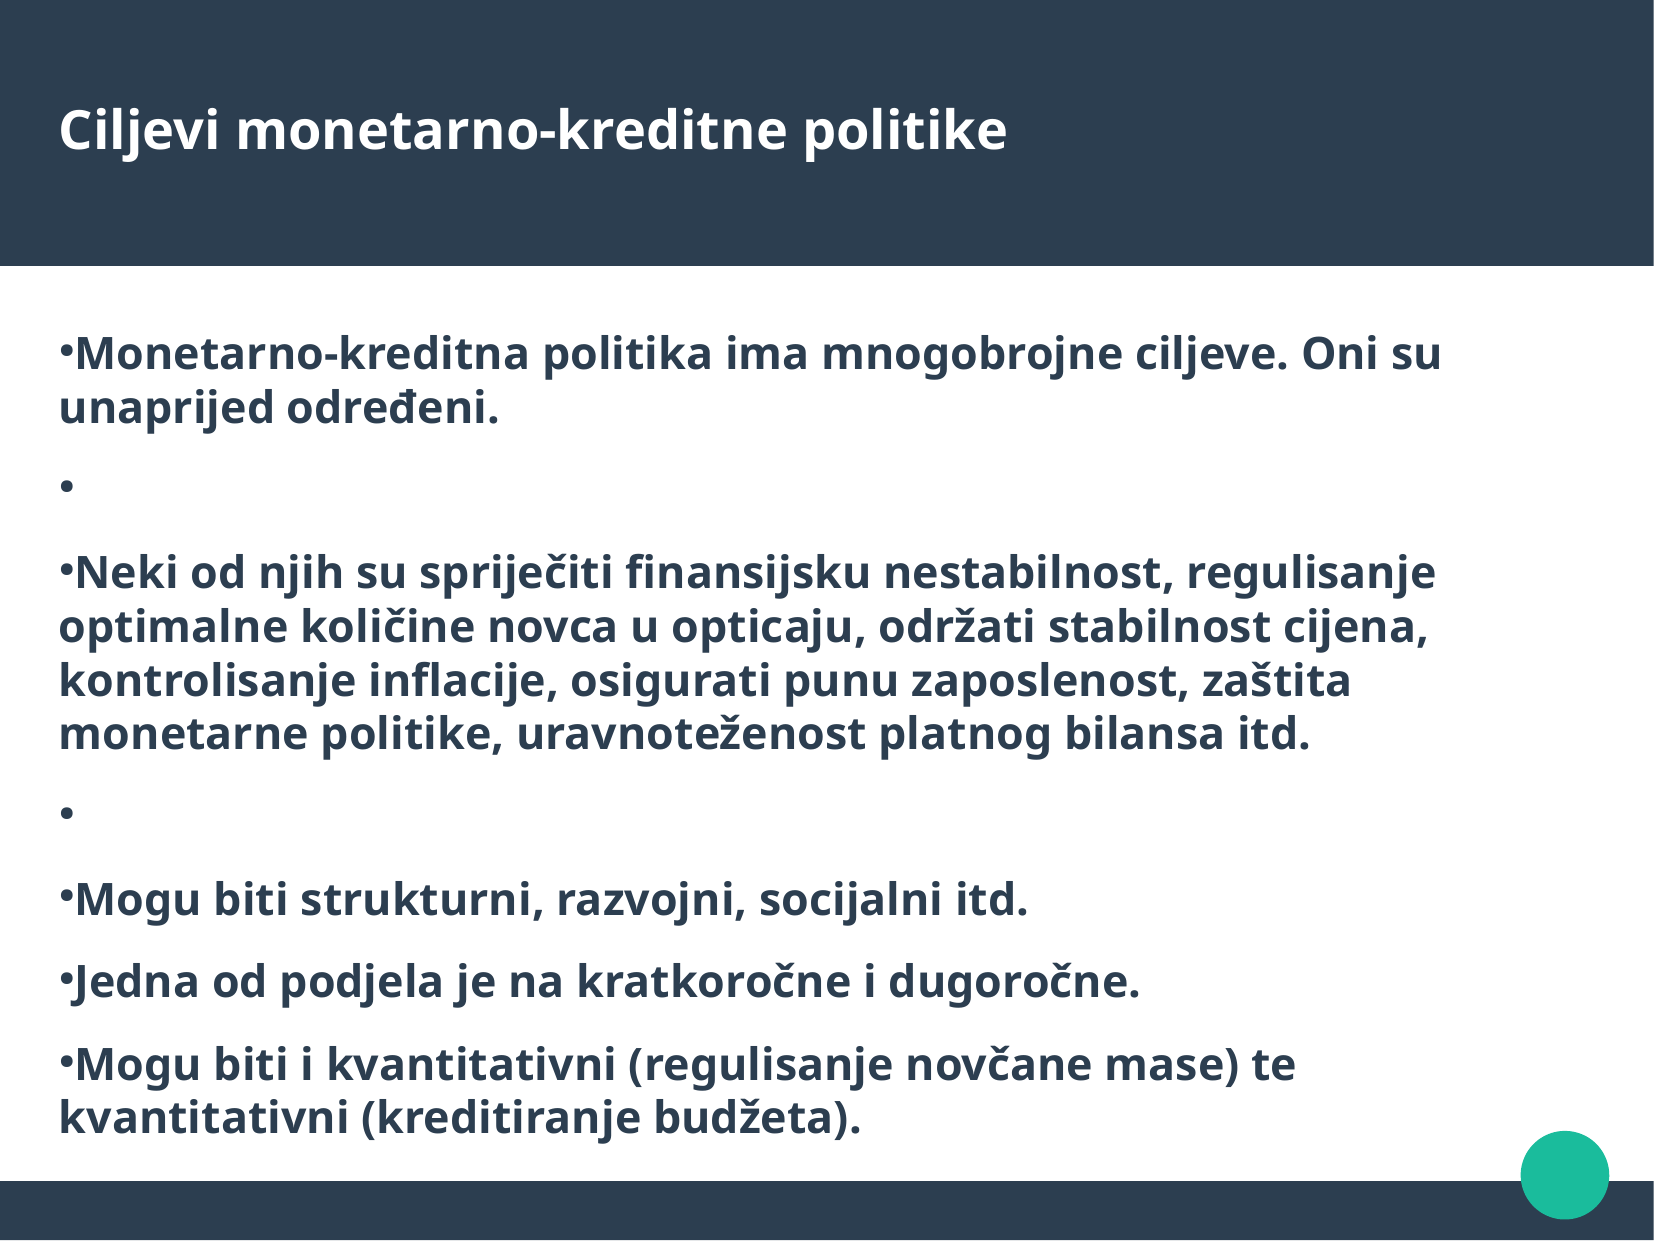

# Ciljevi monetarno-kreditne politike
Monetarno-kreditna politika ima mnogobrojne ciljeve. Oni su unaprijed određeni.
Neki od njih su spriječiti finansijsku nestabilnost, regulisanje optimalne količine novca u opticaju, održati stabilnost cijena, kontrolisanje inflacije, osigurati punu zaposlenost, zaštita monetarne politike, uravnoteženost platnog bilansa itd.
Mogu biti strukturni, razvojni, socijalni itd.
Jedna od podjela je na kratkoročne i dugoročne.
Mogu biti i kvantitativni (regulisanje novčane mase) te kvantitativni (kreditiranje budžeta).